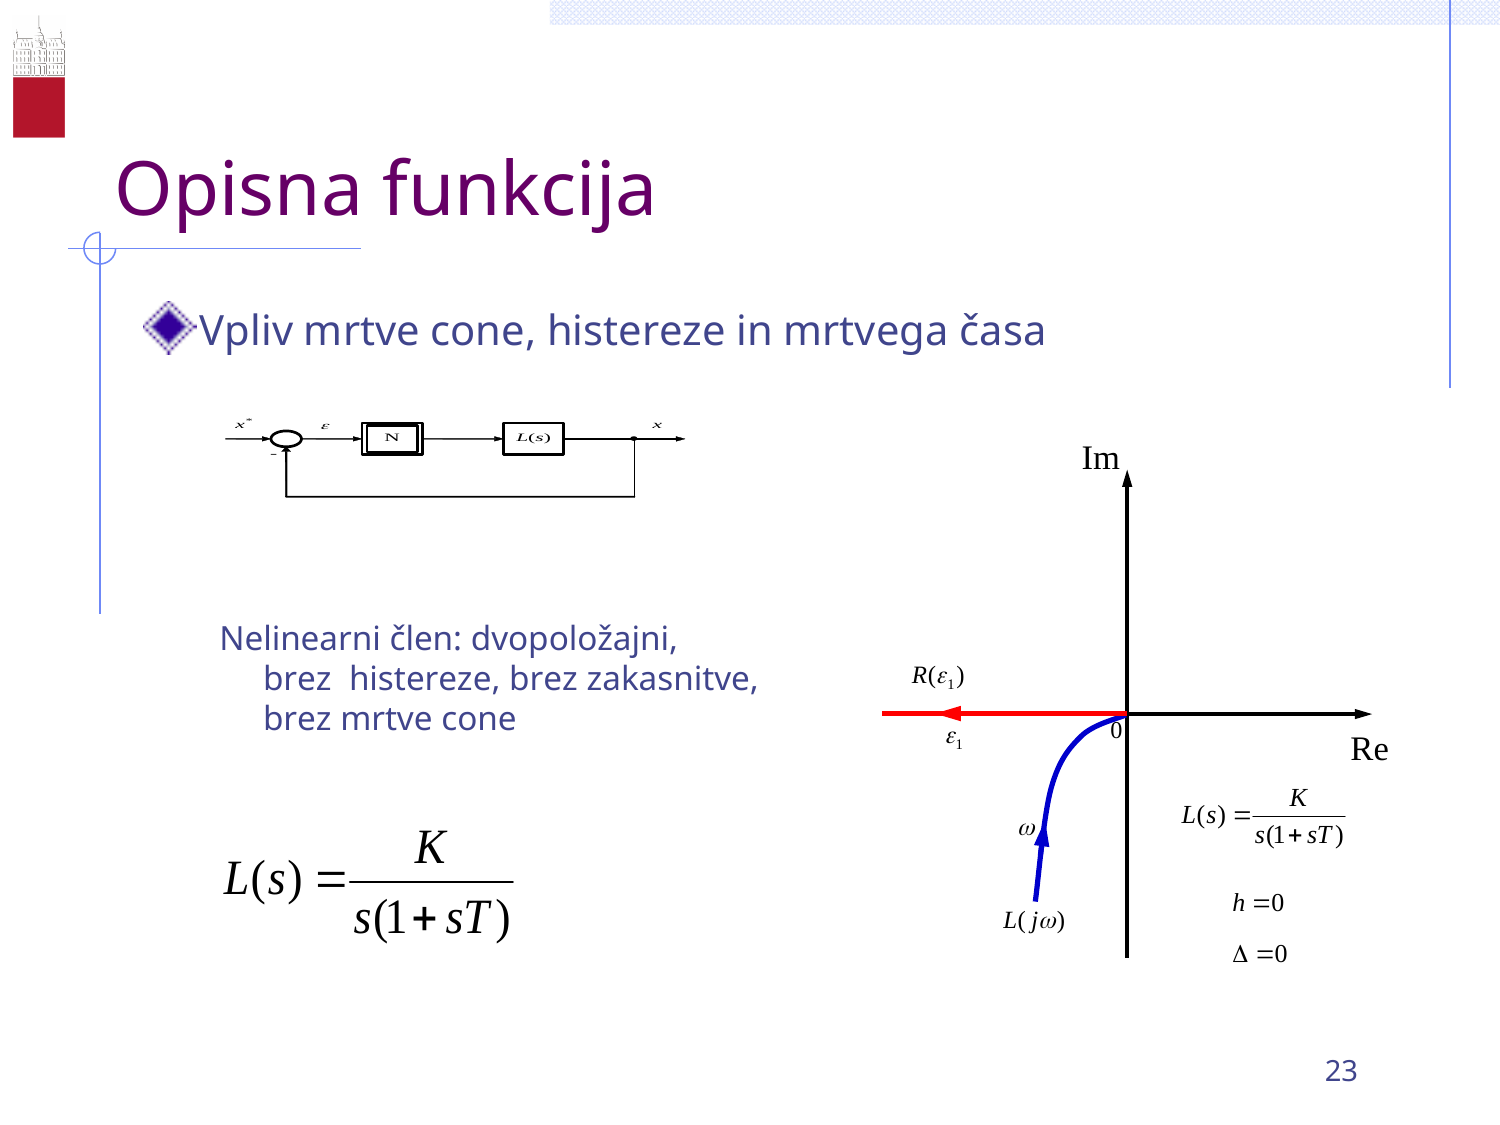

Opisna funkcija
# Vpliv mrtve cone, histereze in mrtvega časa
Nelinearni člen: dvopoložajni,
 brez histereze, brez zakasnitve,
 brez mrtve cone